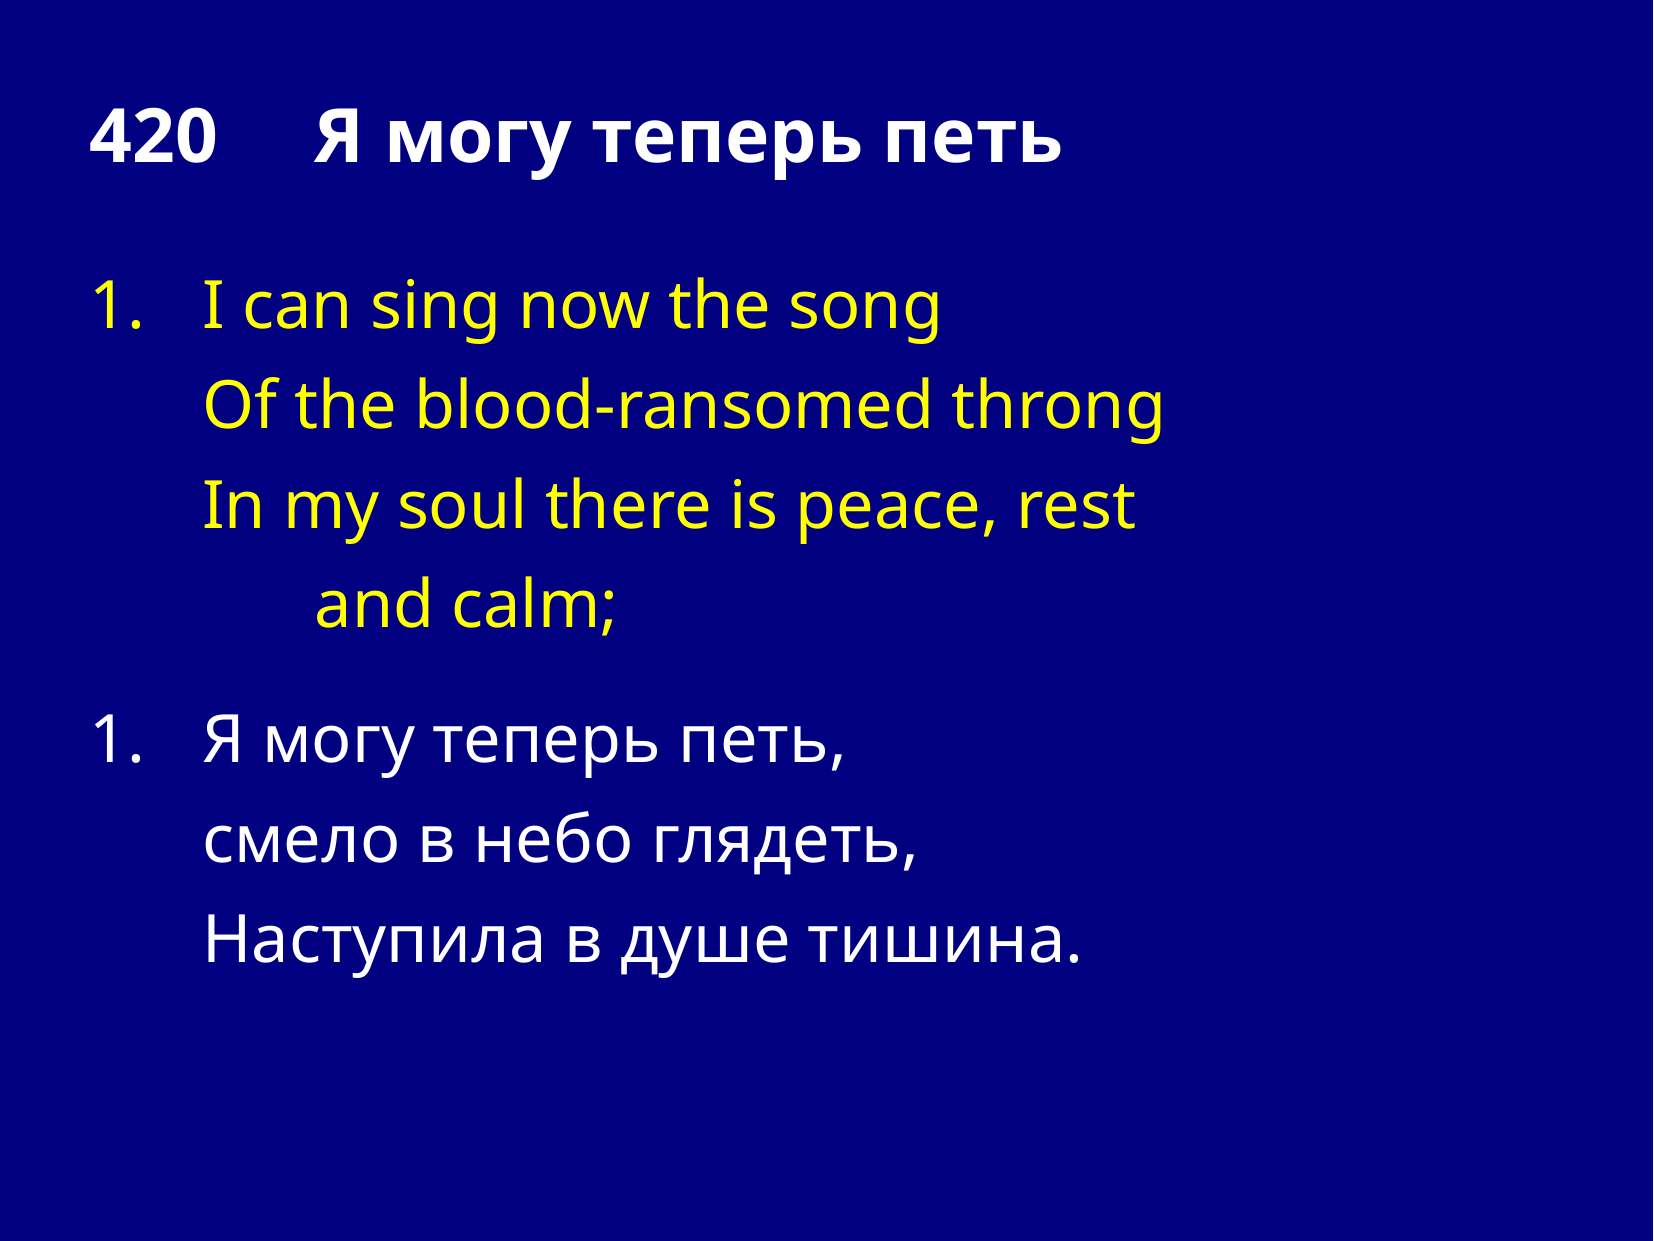

420	Я могу теперь петь
1.	I can sing now the song
	Of the blood-ransomed throng
	In my soul there is peace, rest
		and calm;
1.	Я могу теперь петь,
	смело в небо глядеть,
	Наступила в душе тишина.